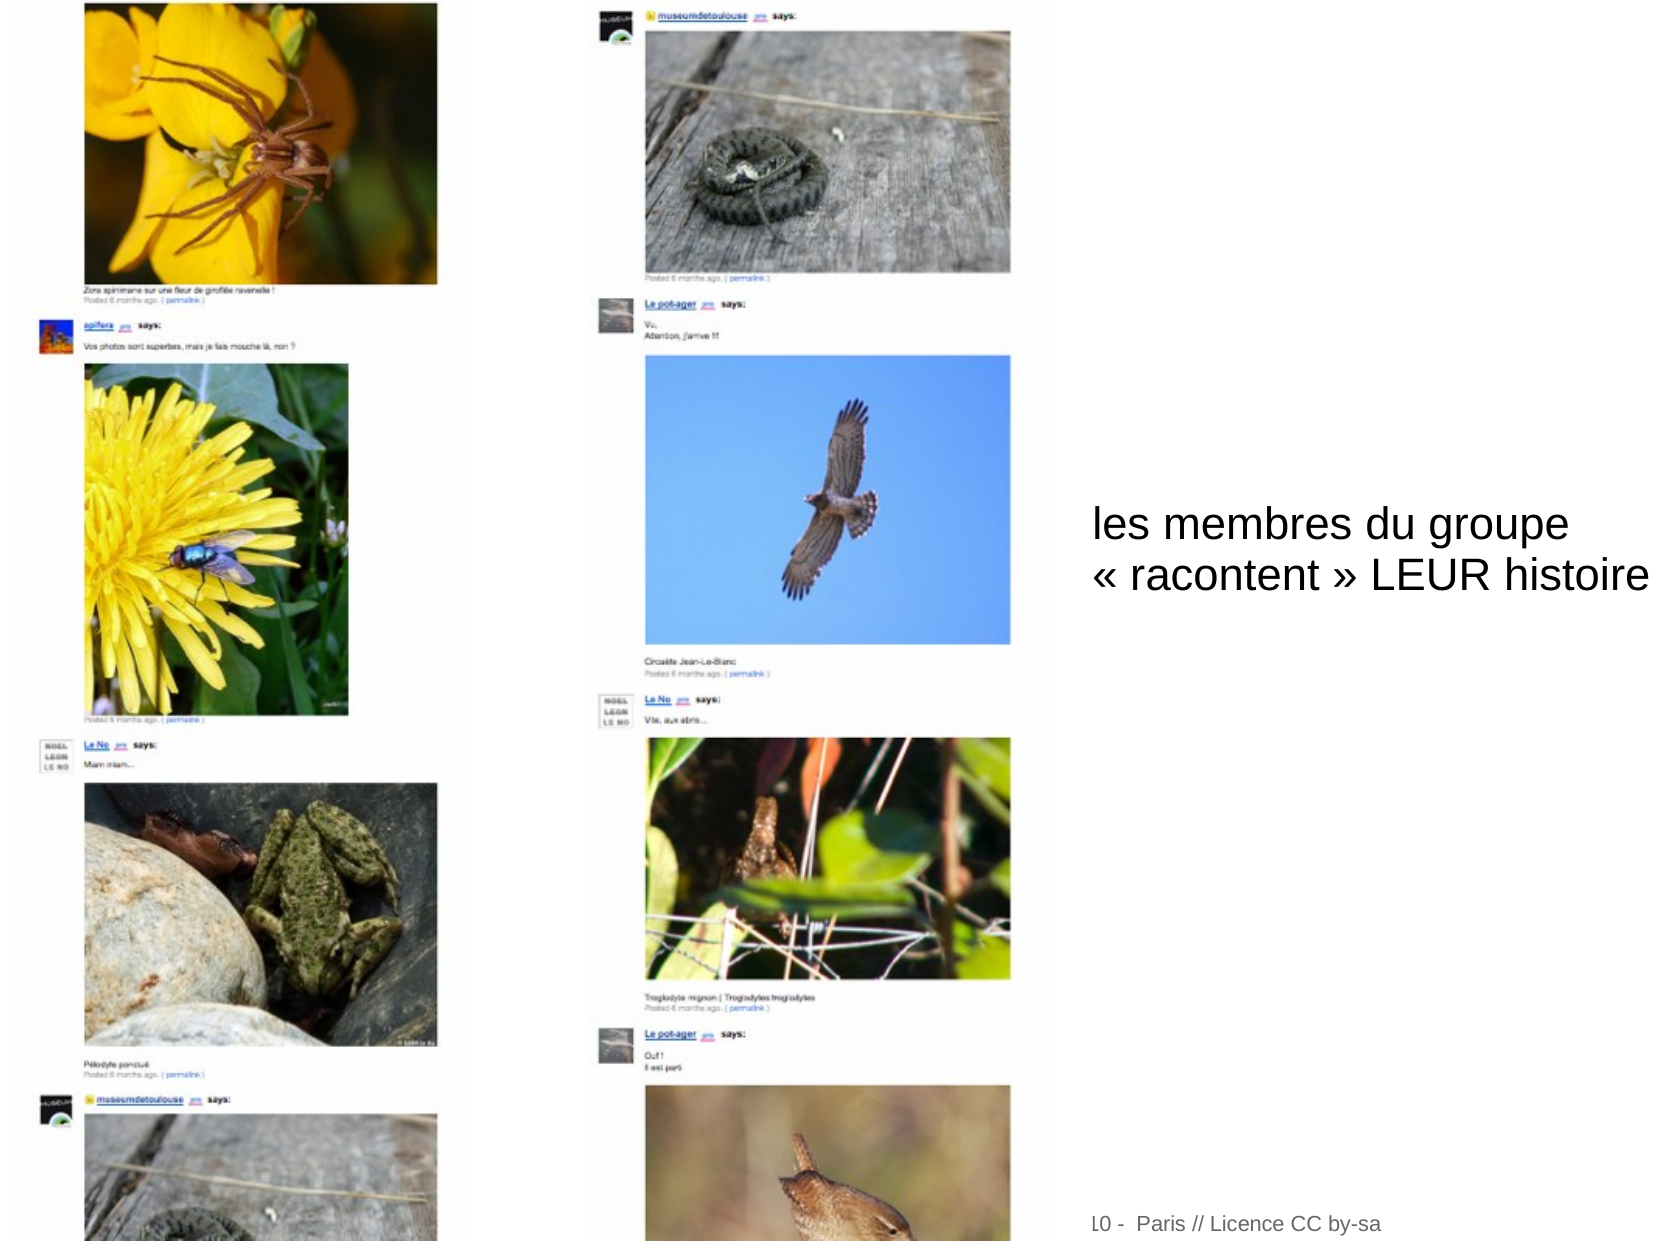

les membres du groupe
« racontent » LEUR histoire